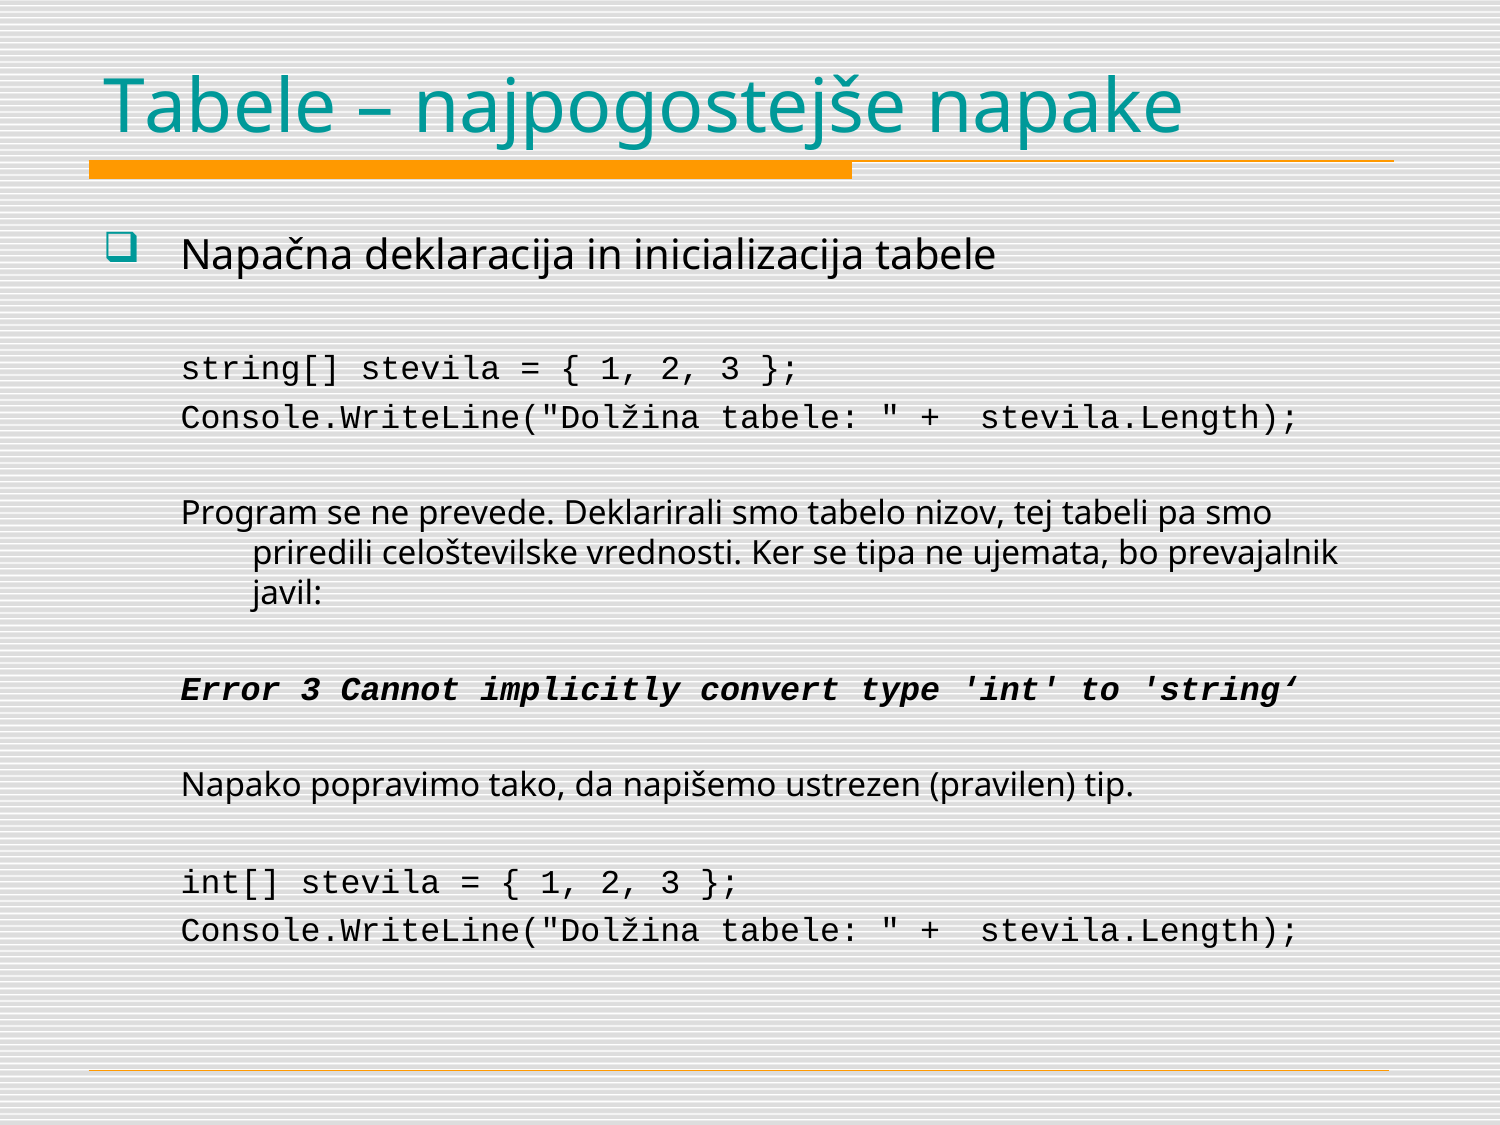

# Tabele – najpogostejše napake
Napačna deklaracija in inicializacija tabele
string[] stevila = { 1, 2, 3 };
Console.WriteLine("Dolžina tabele: " + stevila.Length);
Program se ne prevede. Deklarirali smo tabelo nizov, tej tabeli pa smo priredili celoštevilske vrednosti. Ker se tipa ne ujemata, bo prevajalnik javil:
Error 3 Cannot implicitly convert type 'int' to 'string‘
Napako popravimo tako, da napišemo ustrezen (pravilen) tip.
int[] stevila = { 1, 2, 3 };
Console.WriteLine("Dolžina tabele: " + stevila.Length);